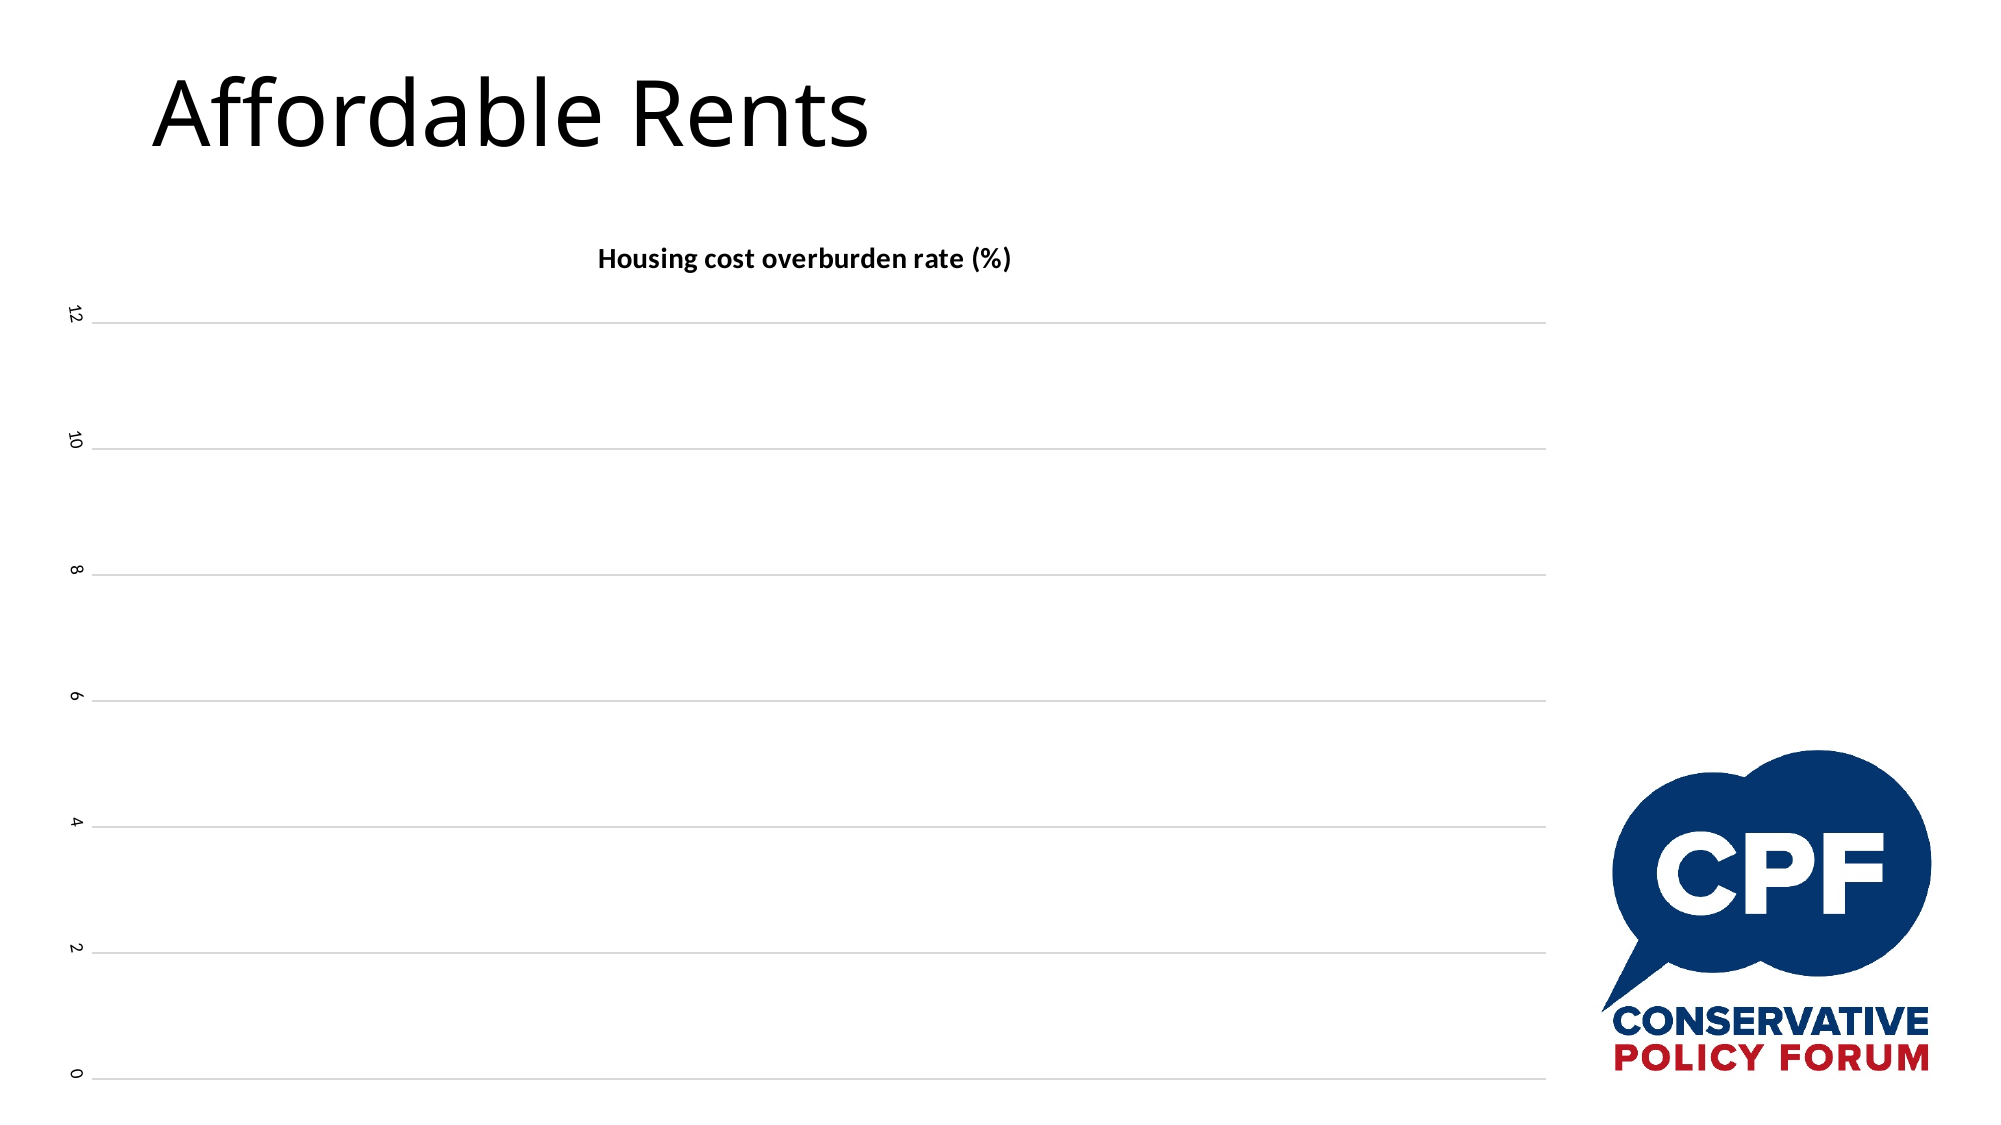

# Affordable Rents
### Chart: Housing cost overburden rate (%)
| Category | |
|---|---|